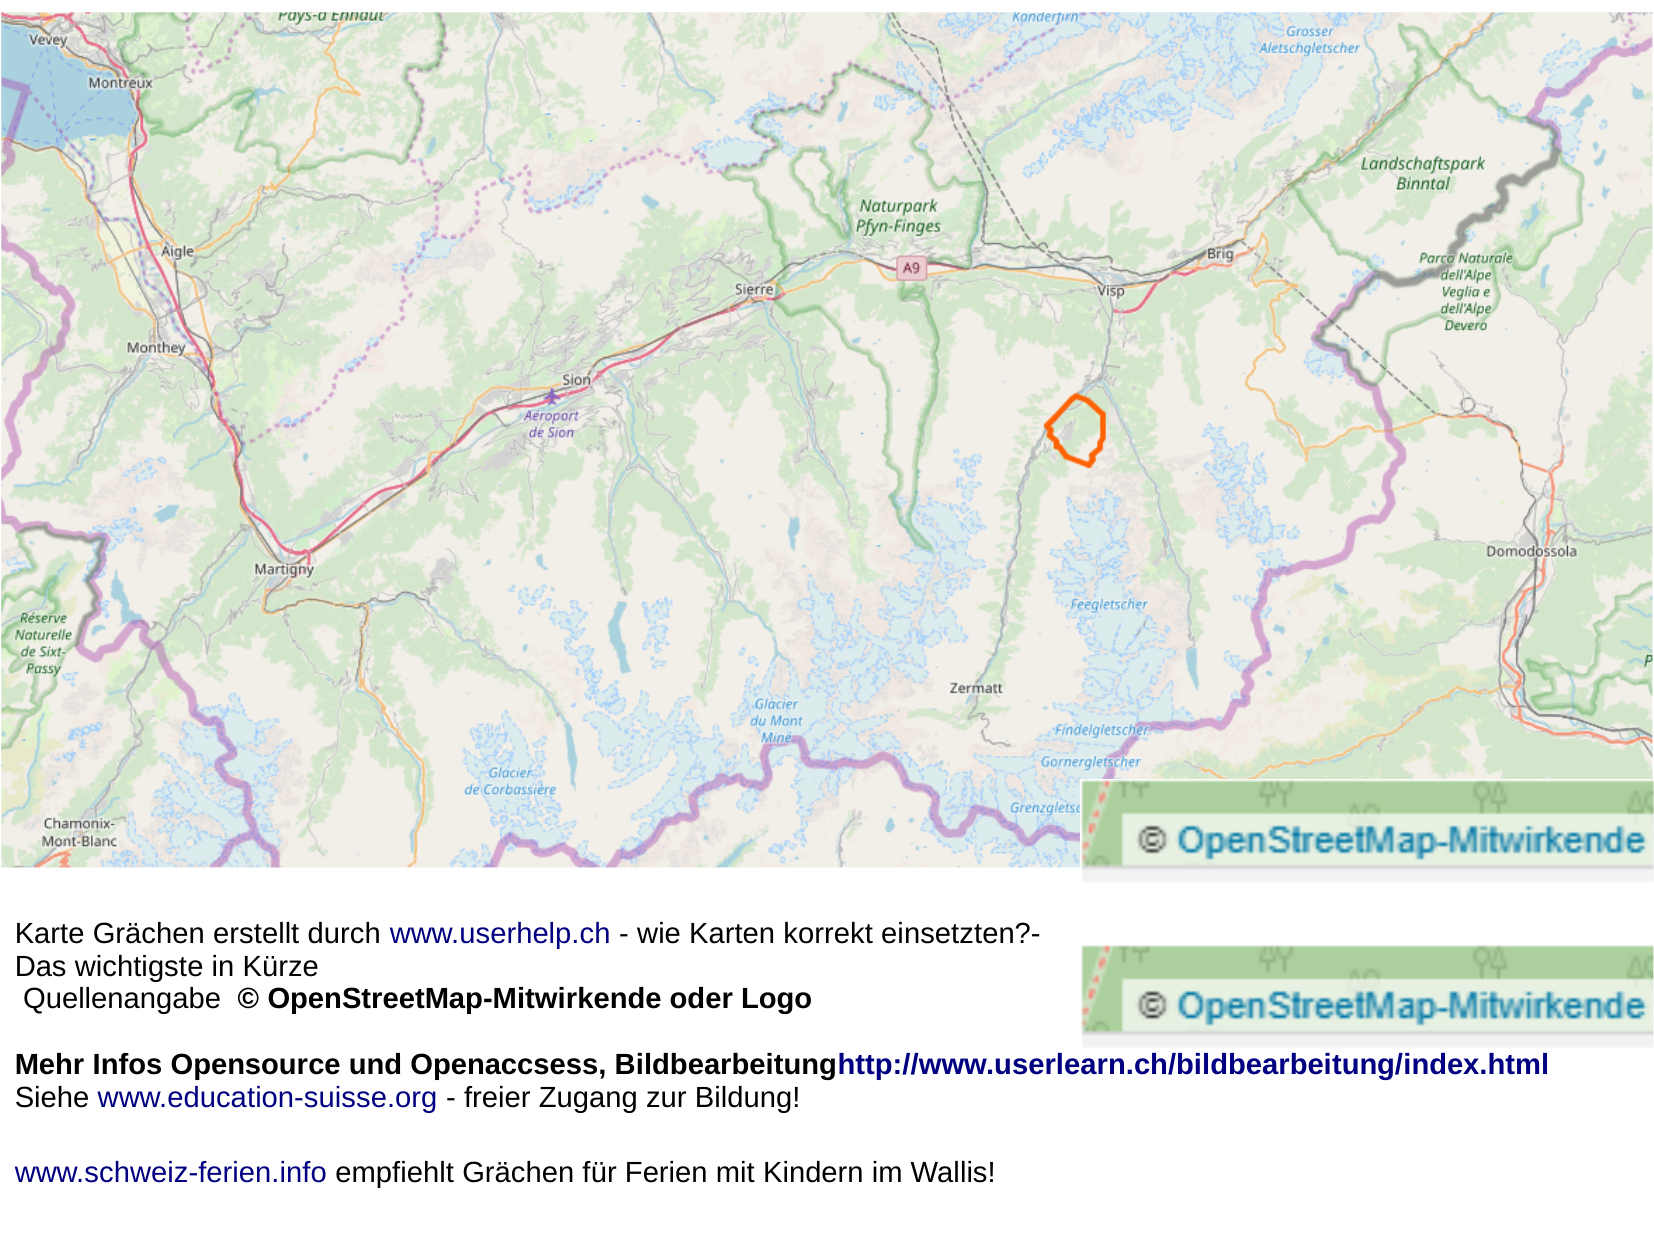

Karte Grächen erstellt durch www.userhelp.ch - wie Karten korrekt einsetzten?-
Das wichtigste in Kürze
 Quellenangabe © OpenStreetMap-Mitwirkende oder Logo
Mehr Infos Opensource und Openaccsess, Bildbearbeitunghttp://www.userlearn.ch/bildbearbeitung/index.html
Siehe www.education-suisse.org - freier Zugang zur Bildung!
www.schweiz-ferien.info empfiehlt Grächen für Ferien mit Kindern im Wallis!